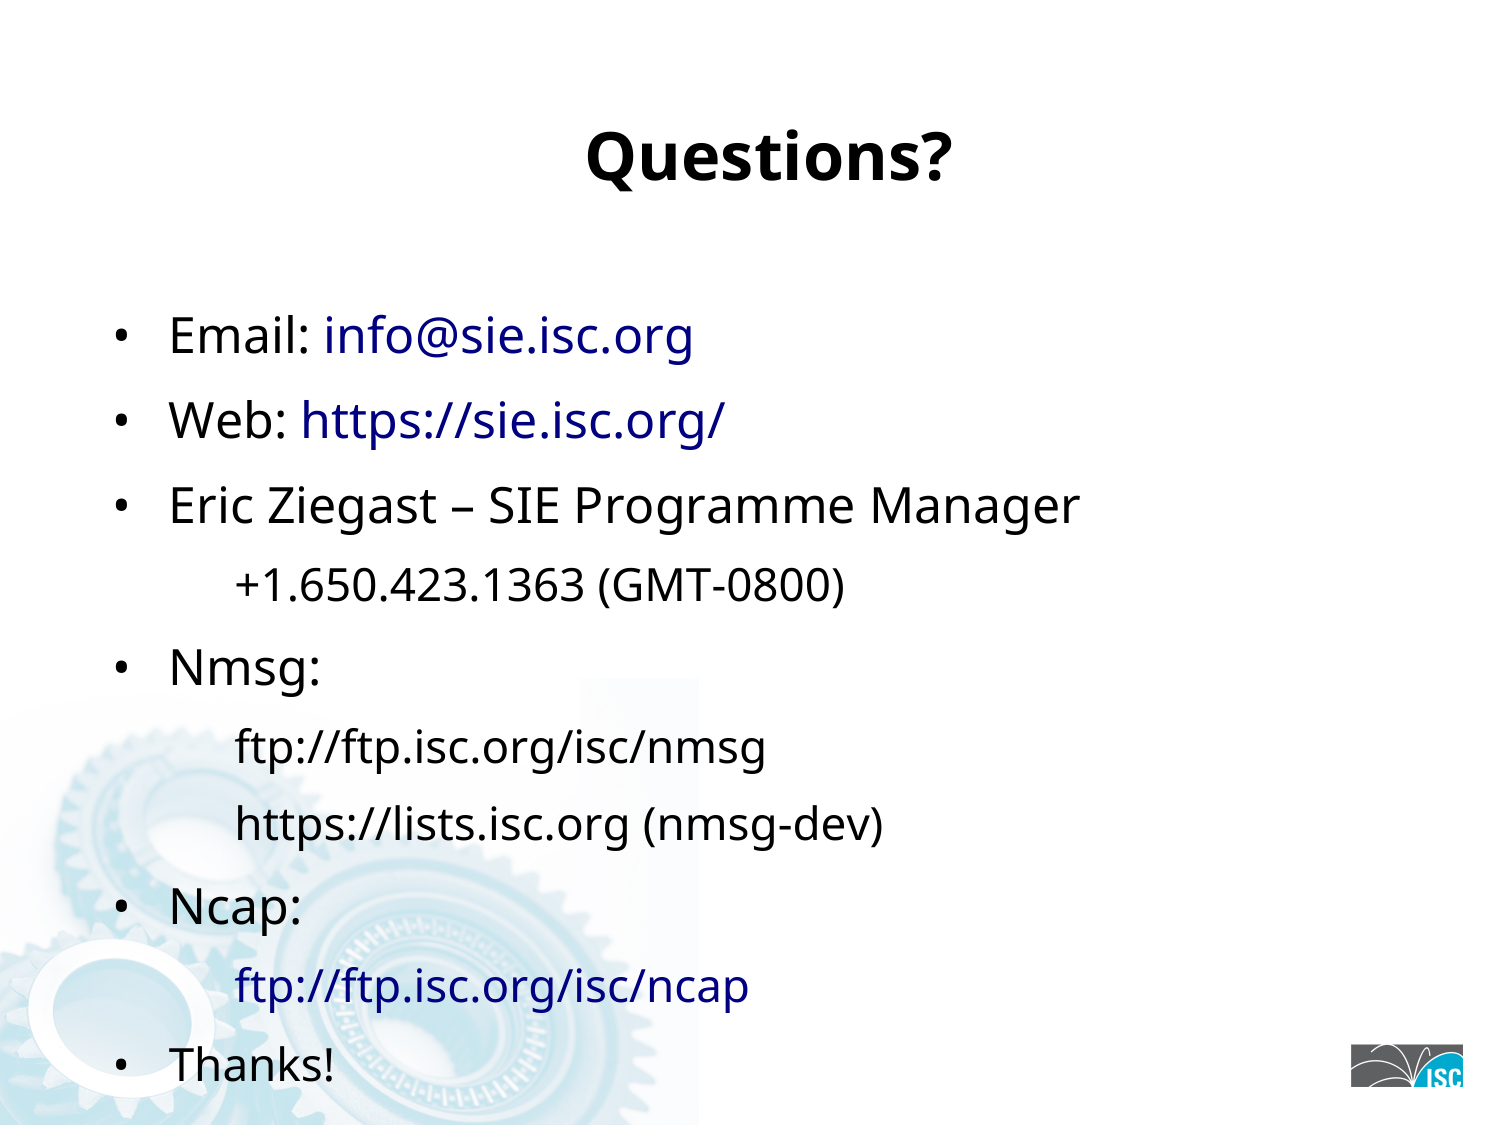

# Questions?
Email: info@sie.isc.org
Web: https://sie.isc.org/
Eric Ziegast – SIE Programme Manager
+1.650.423.1363 (GMT-0800)
Nmsg:
ftp://ftp.isc.org/isc/nmsg
https://lists.isc.org (nmsg-dev)
Ncap:
ftp://ftp.isc.org/isc/ncap
Thanks!